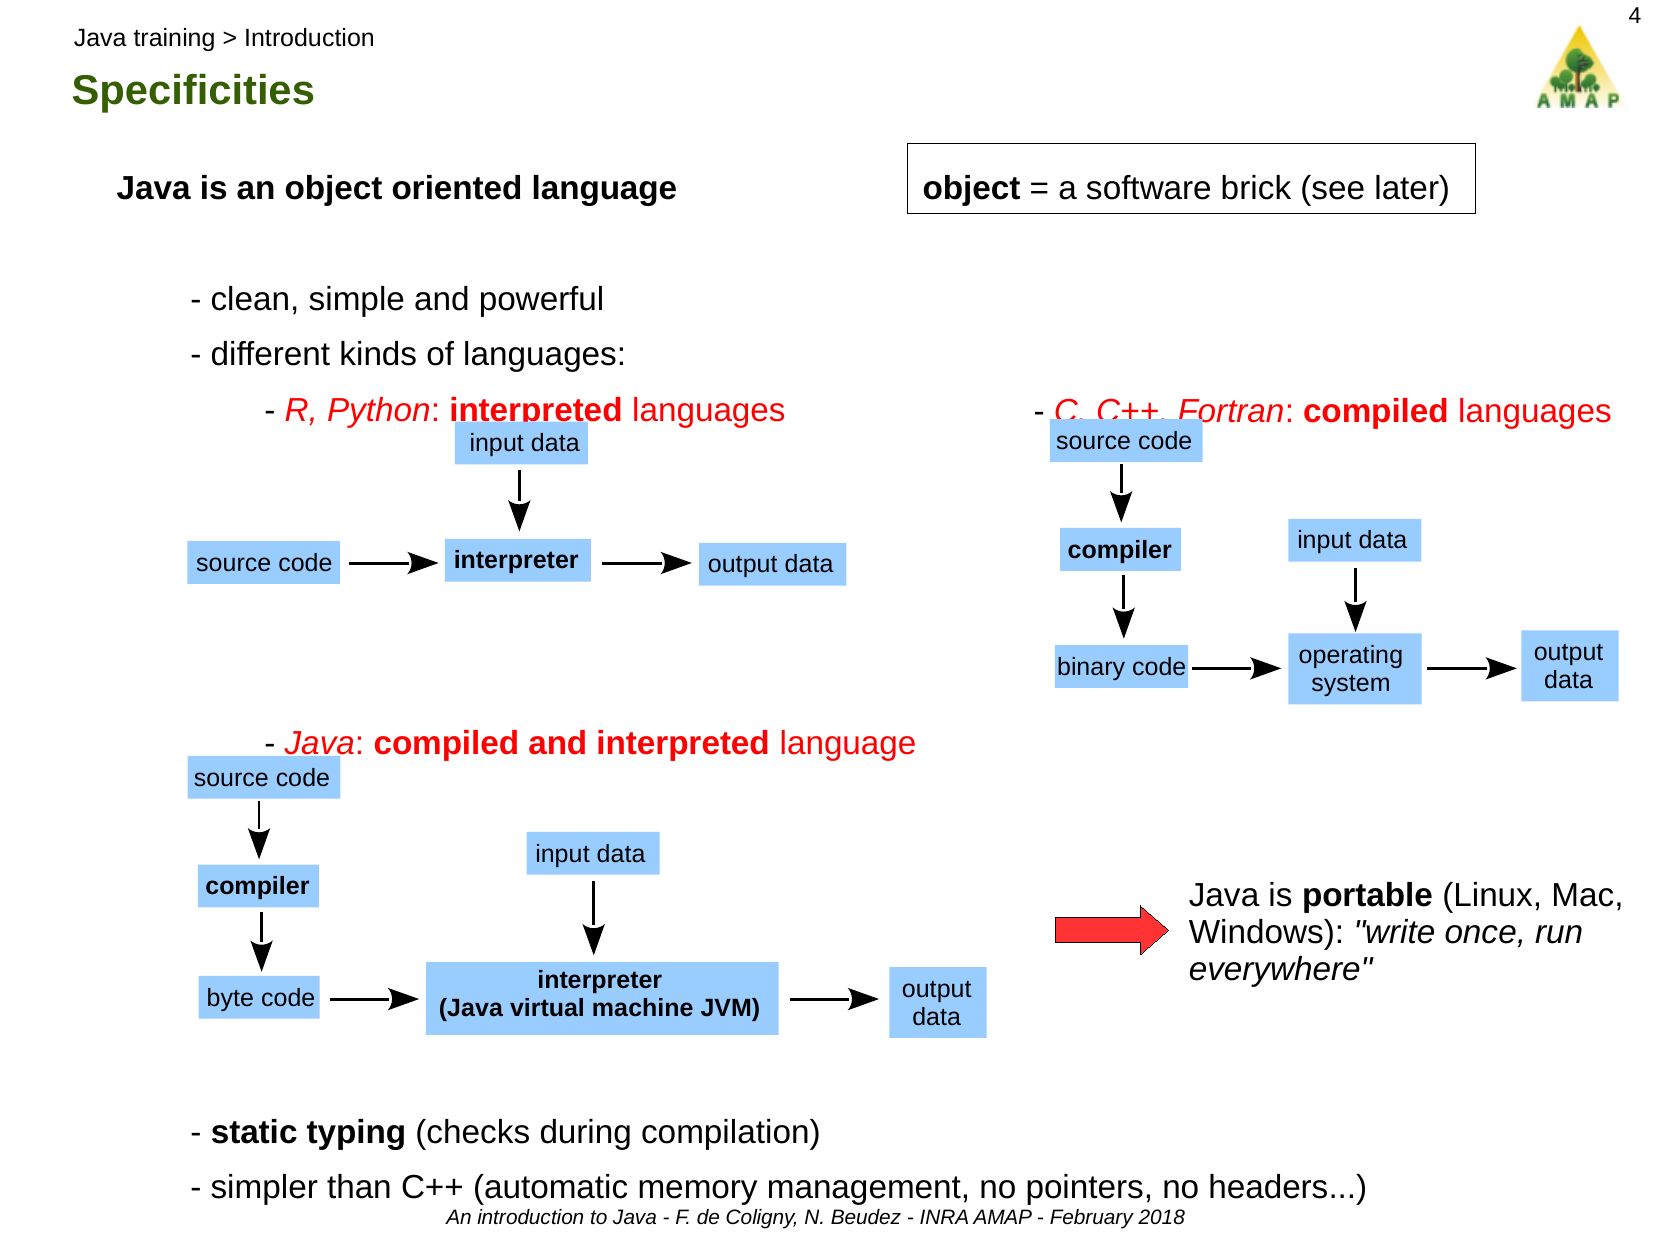

4
Java training > Introduction
Specificities
Java is an object oriented language
	- clean, simple and powerful
	- different kinds of languages:
		- R, Python: interpreted languages
		- Java: compiled and interpreted language
	- static typing (checks during compilation)
	- simpler than C++ (automatic memory management, no pointers, no headers...)
object = a software brick (see later)
- C, C++, Fortran: compiled languages
source code
input data
compiler
output
data
operating
system
binary code
input data
interpreter
source code
output data
source code
input data
compiler
output
data
byte code
Java is portable (Linux, Mac, Windows): "write once, run everywhere"
interpreter
(Java virtual machine JVM)